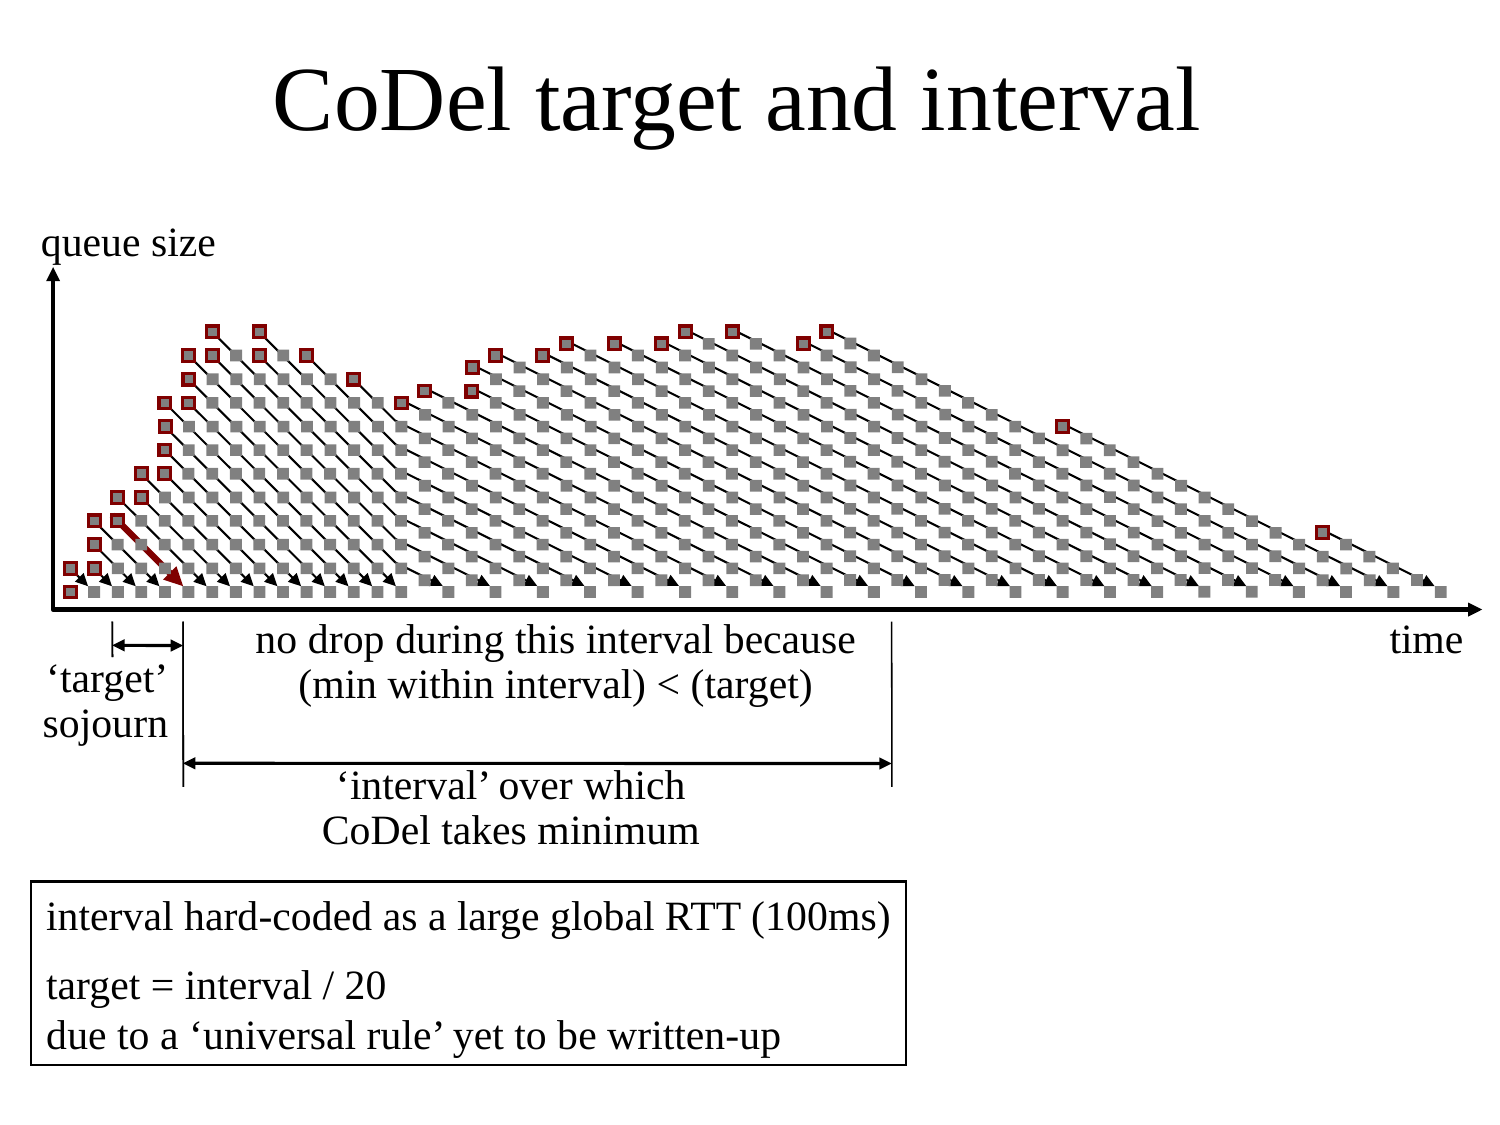

CoDel target and interval
queue size
time
no drop during this interval because
(min within interval) < (target)
‘target’
sojourn
‘interval’ over which
CoDel takes minimum
interval hard-coded as a large global RTT (100ms)
target = interval / 20
due to a ‘universal rule’ yet to be written-up